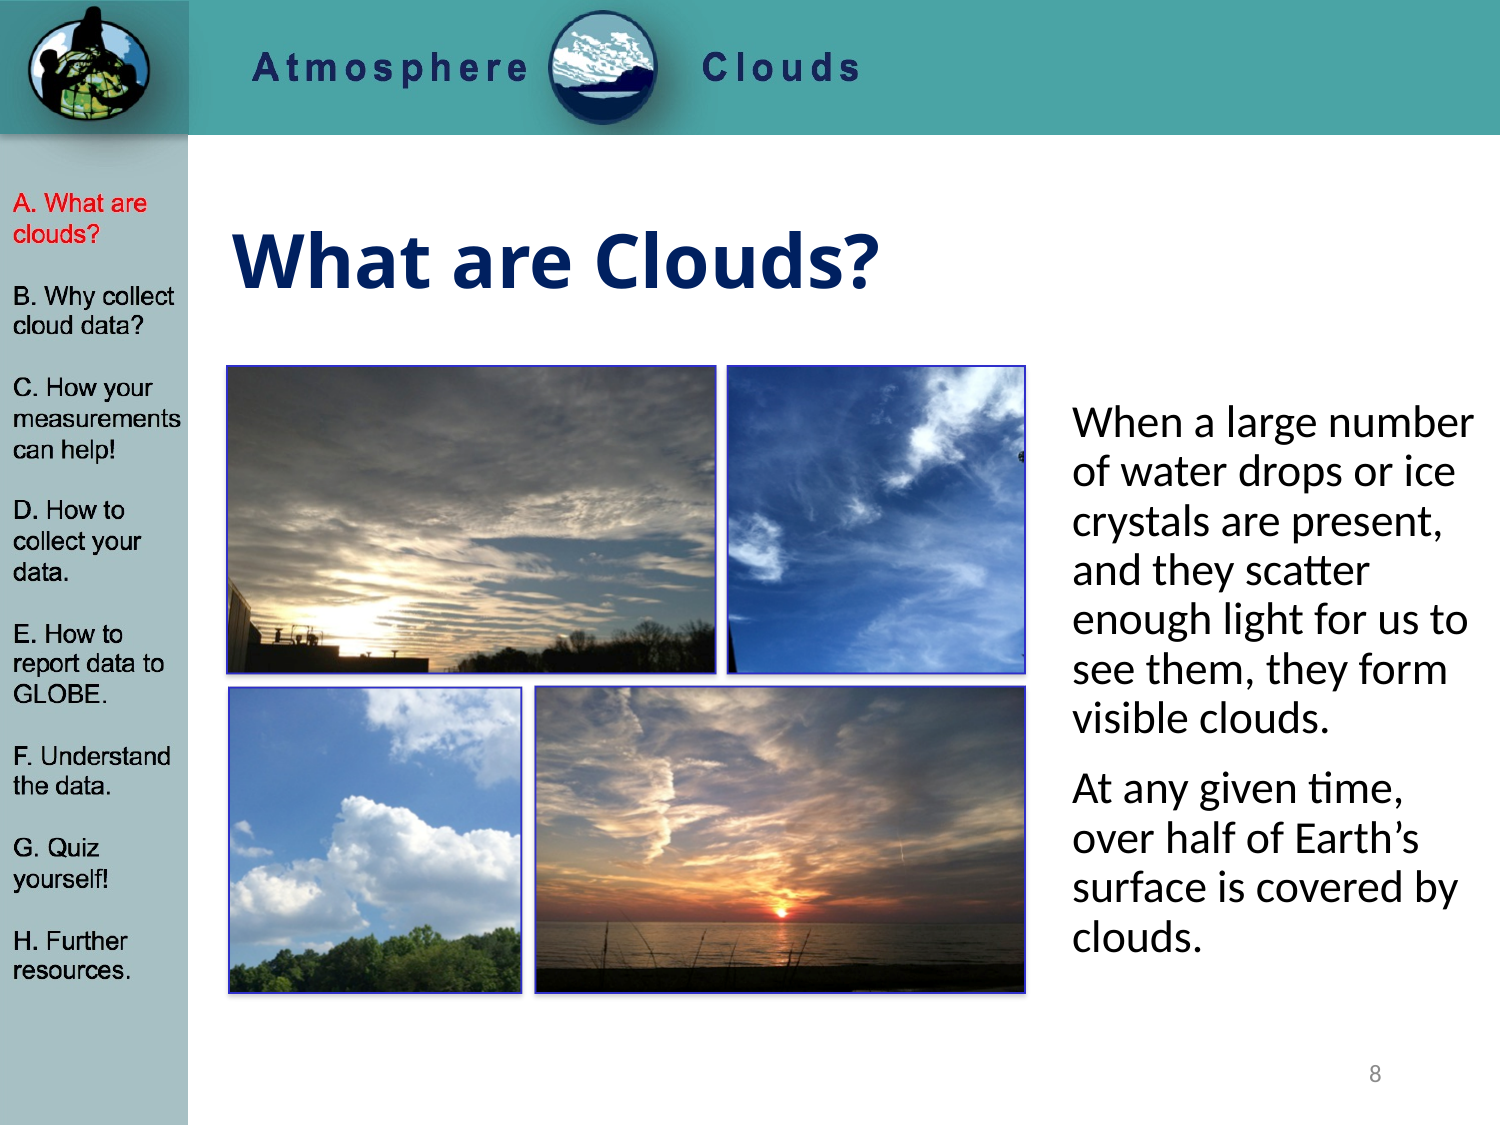

# What are Clouds?
When a large number of water drops or ice crystals are present, and they scatter enough light for us to see them, they form visible clouds.
At any given time, over half of Earth’s surface is covered by clouds.